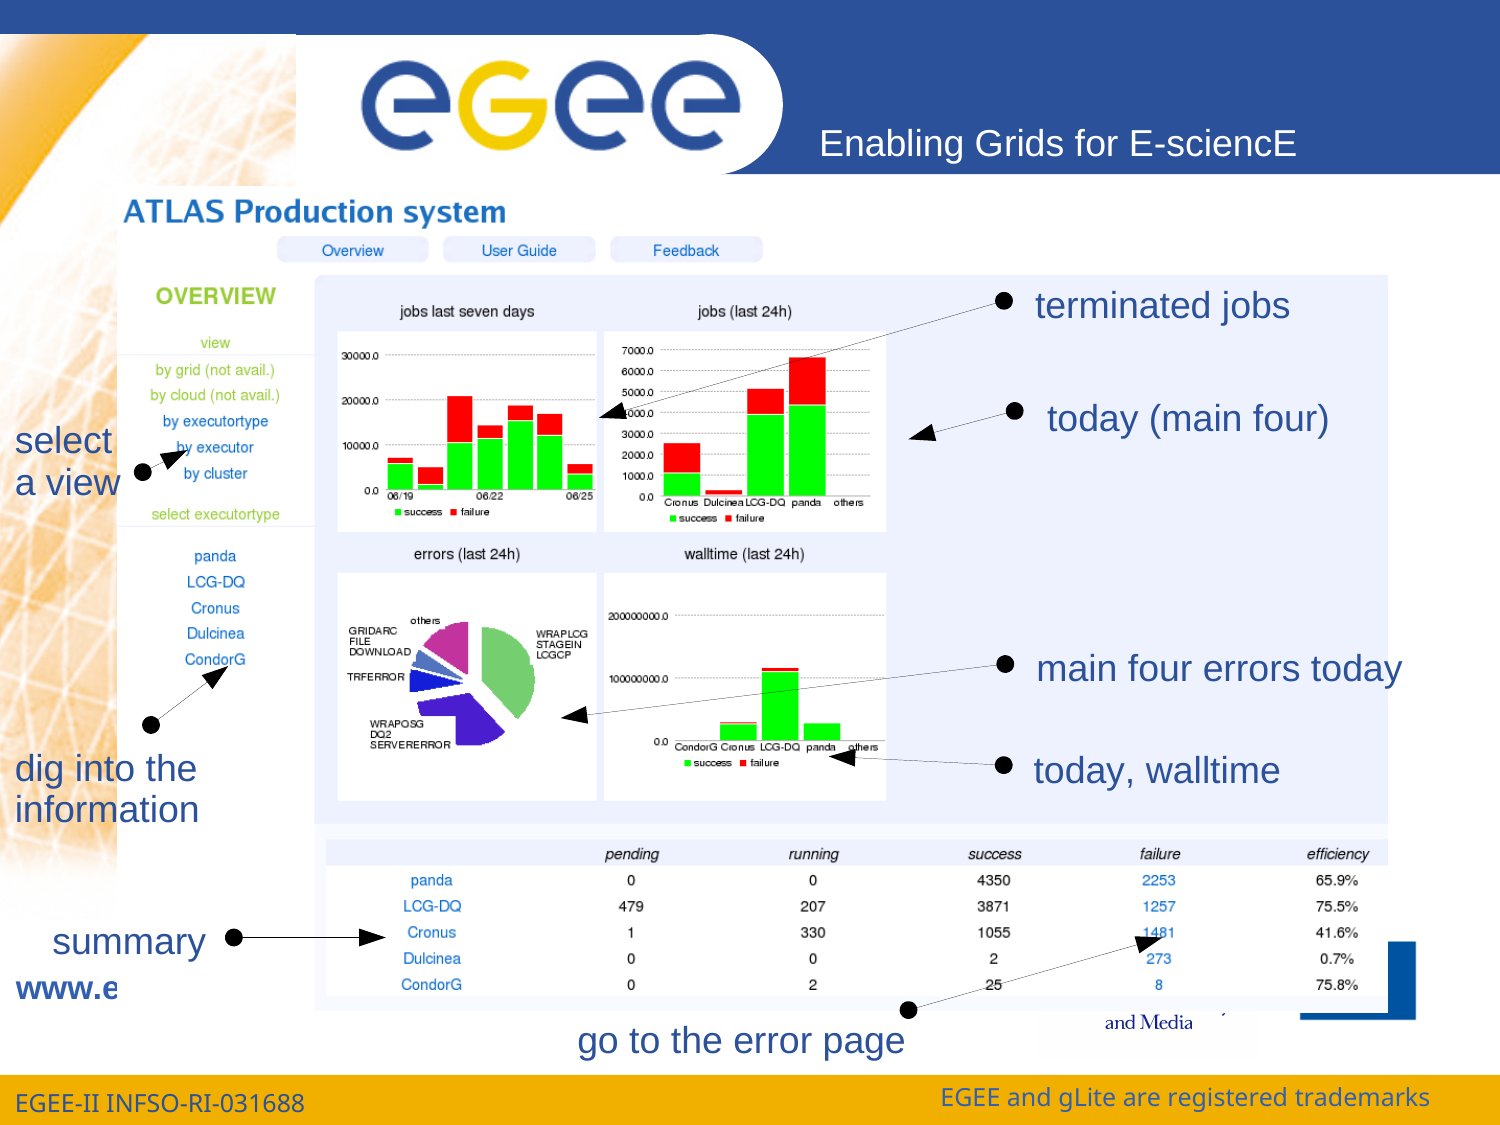

terminated jobs
today (main four)
select a view
main four errors today
dig into the information
today, walltime
summary
go to the error page